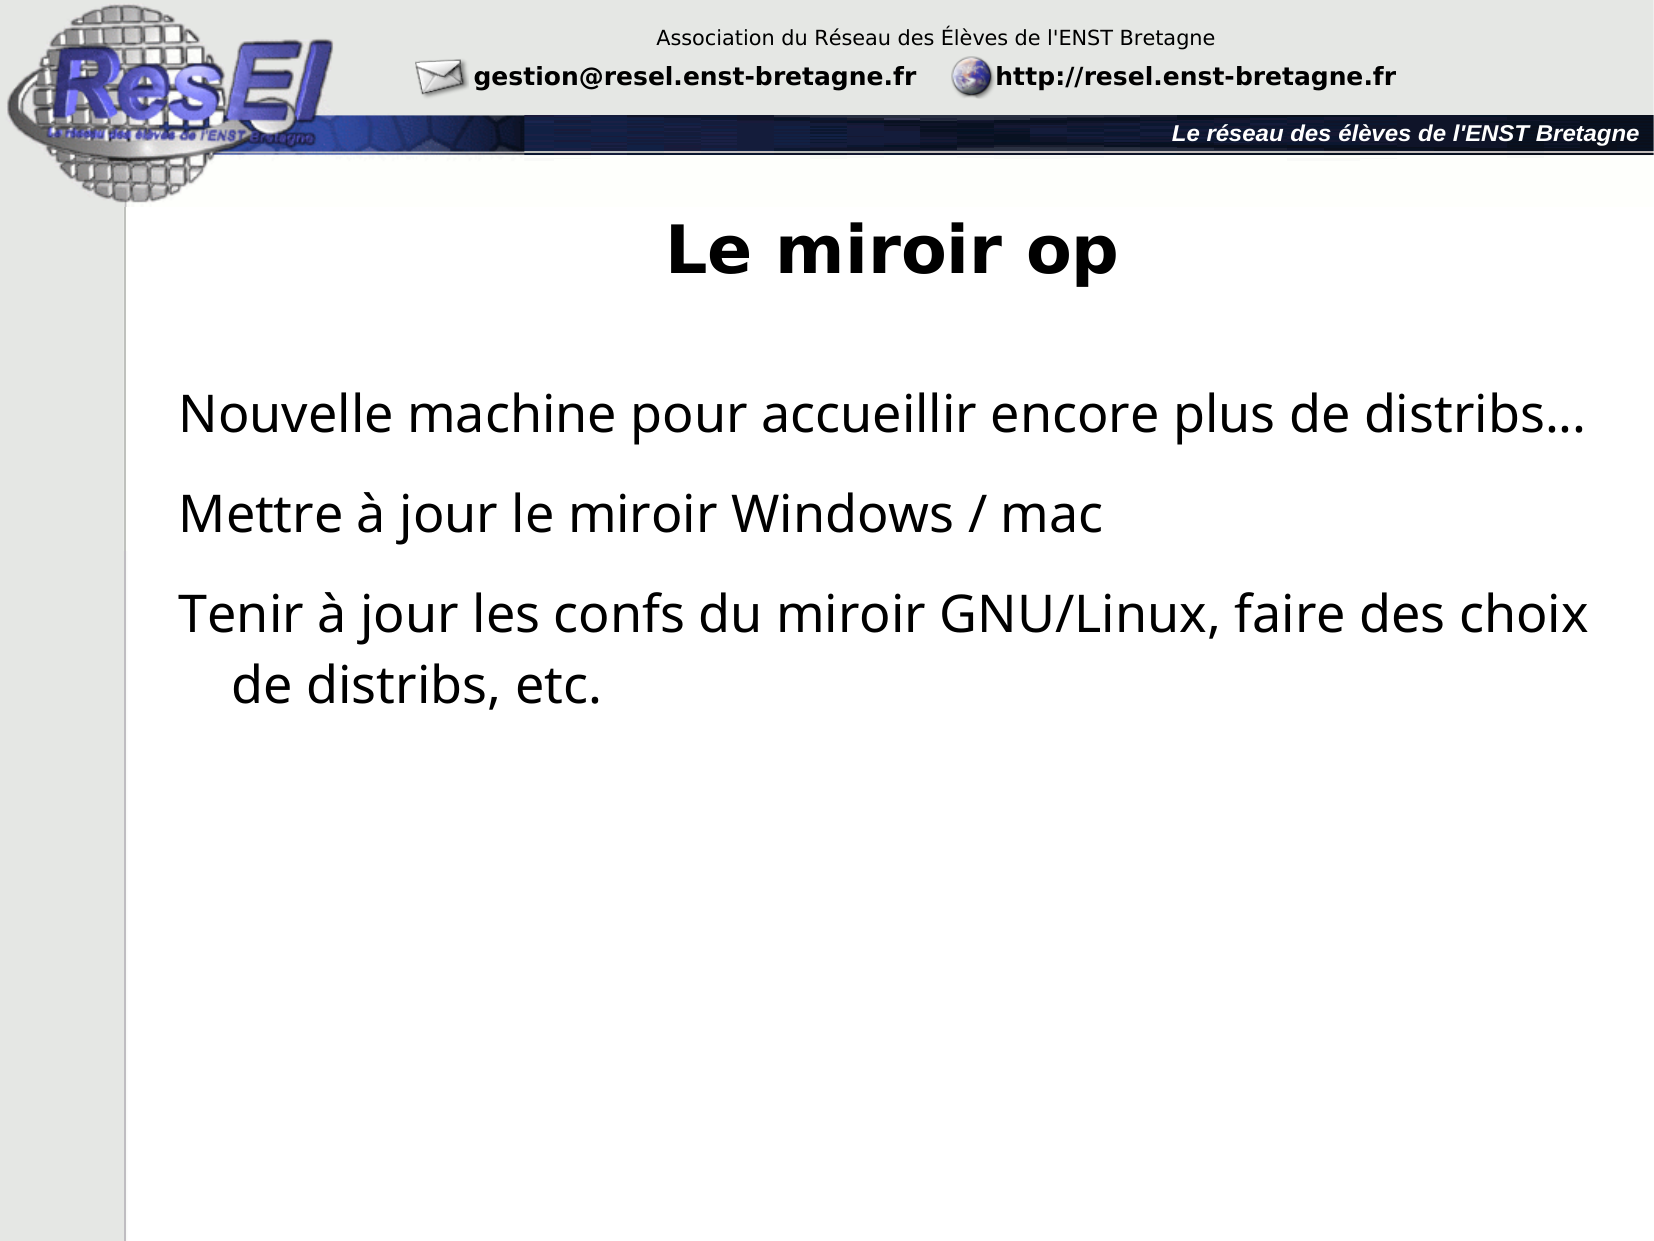

# Le miroir op
Nouvelle machine pour accueillir encore plus de distribs...
Mettre à jour le miroir Windows / mac
Tenir à jour les confs du miroir GNU/Linux, faire des choix de distribs, etc.